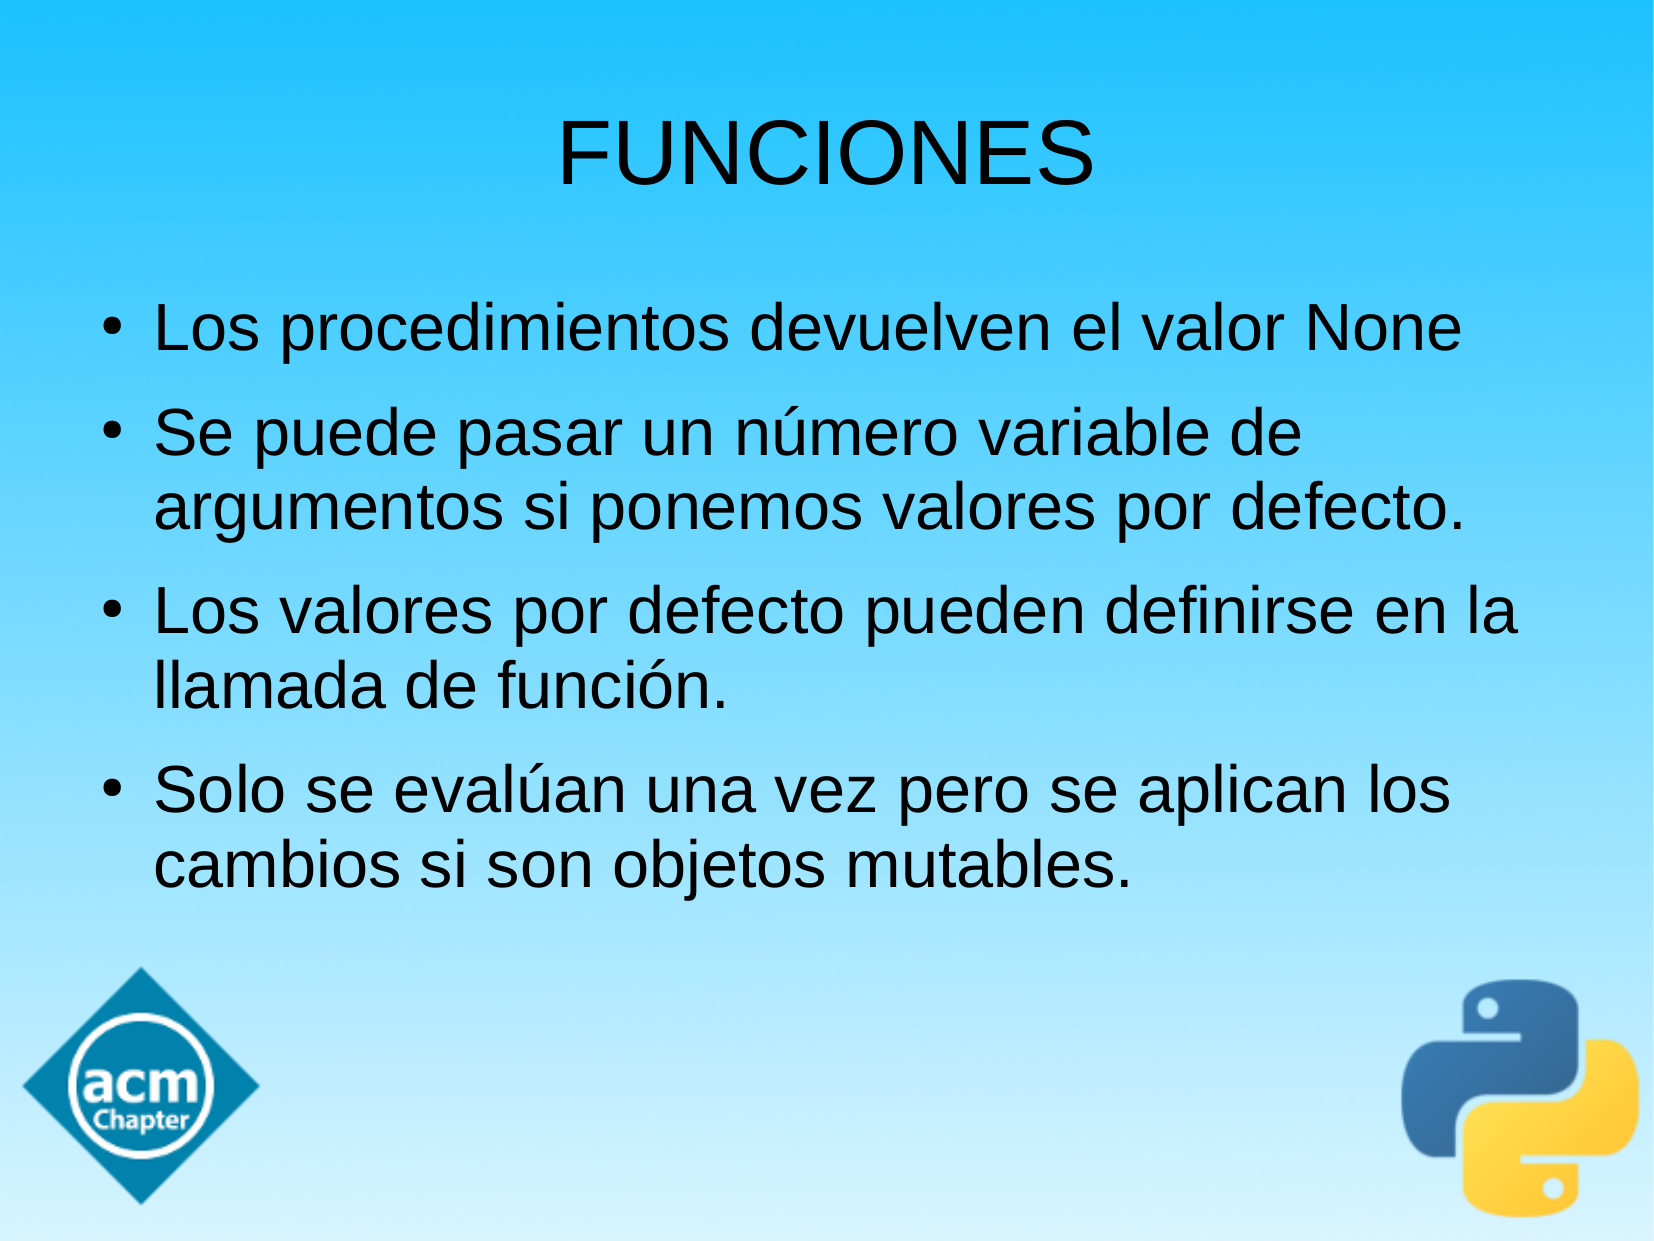

# FUNCIONES
Los procedimientos devuelven el valor None
Se puede pasar un número variable de argumentos si ponemos valores por defecto.
Los valores por defecto pueden definirse en la llamada de función.
Solo se evalúan una vez pero se aplican los cambios si son objetos mutables.